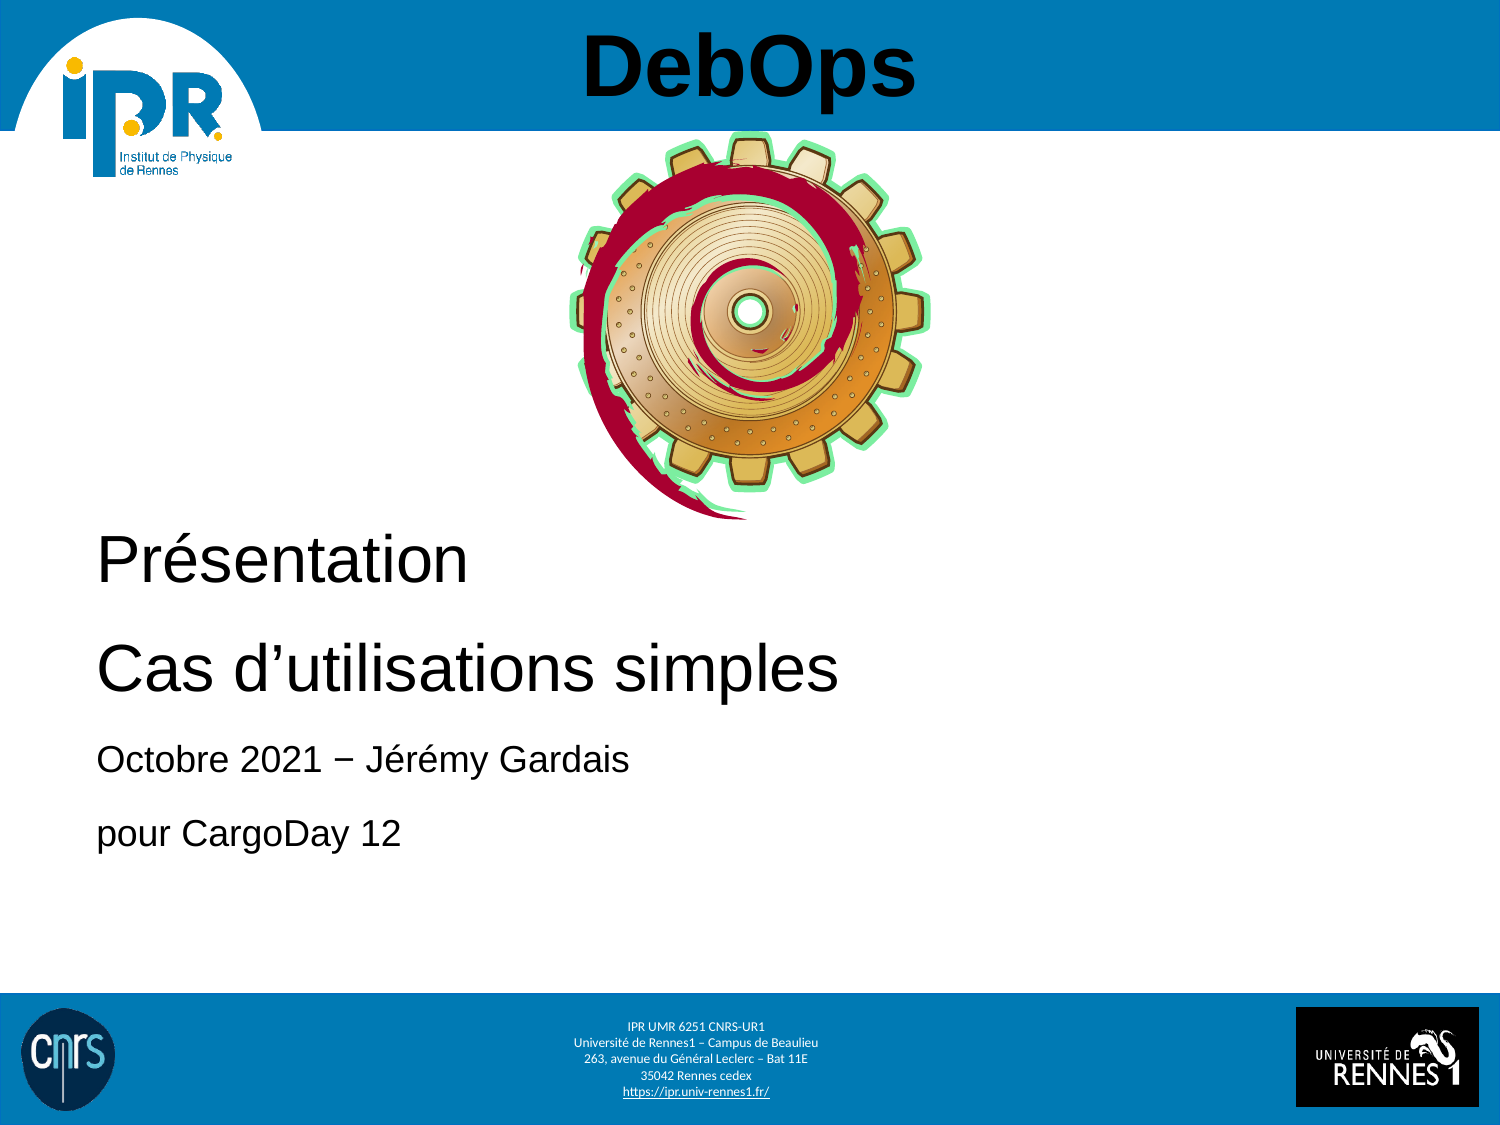

DebOps
# Présentation
Cas d’utilisations simples
Octobre 2021 − Jérémy Gardais
pour CargoDay 12